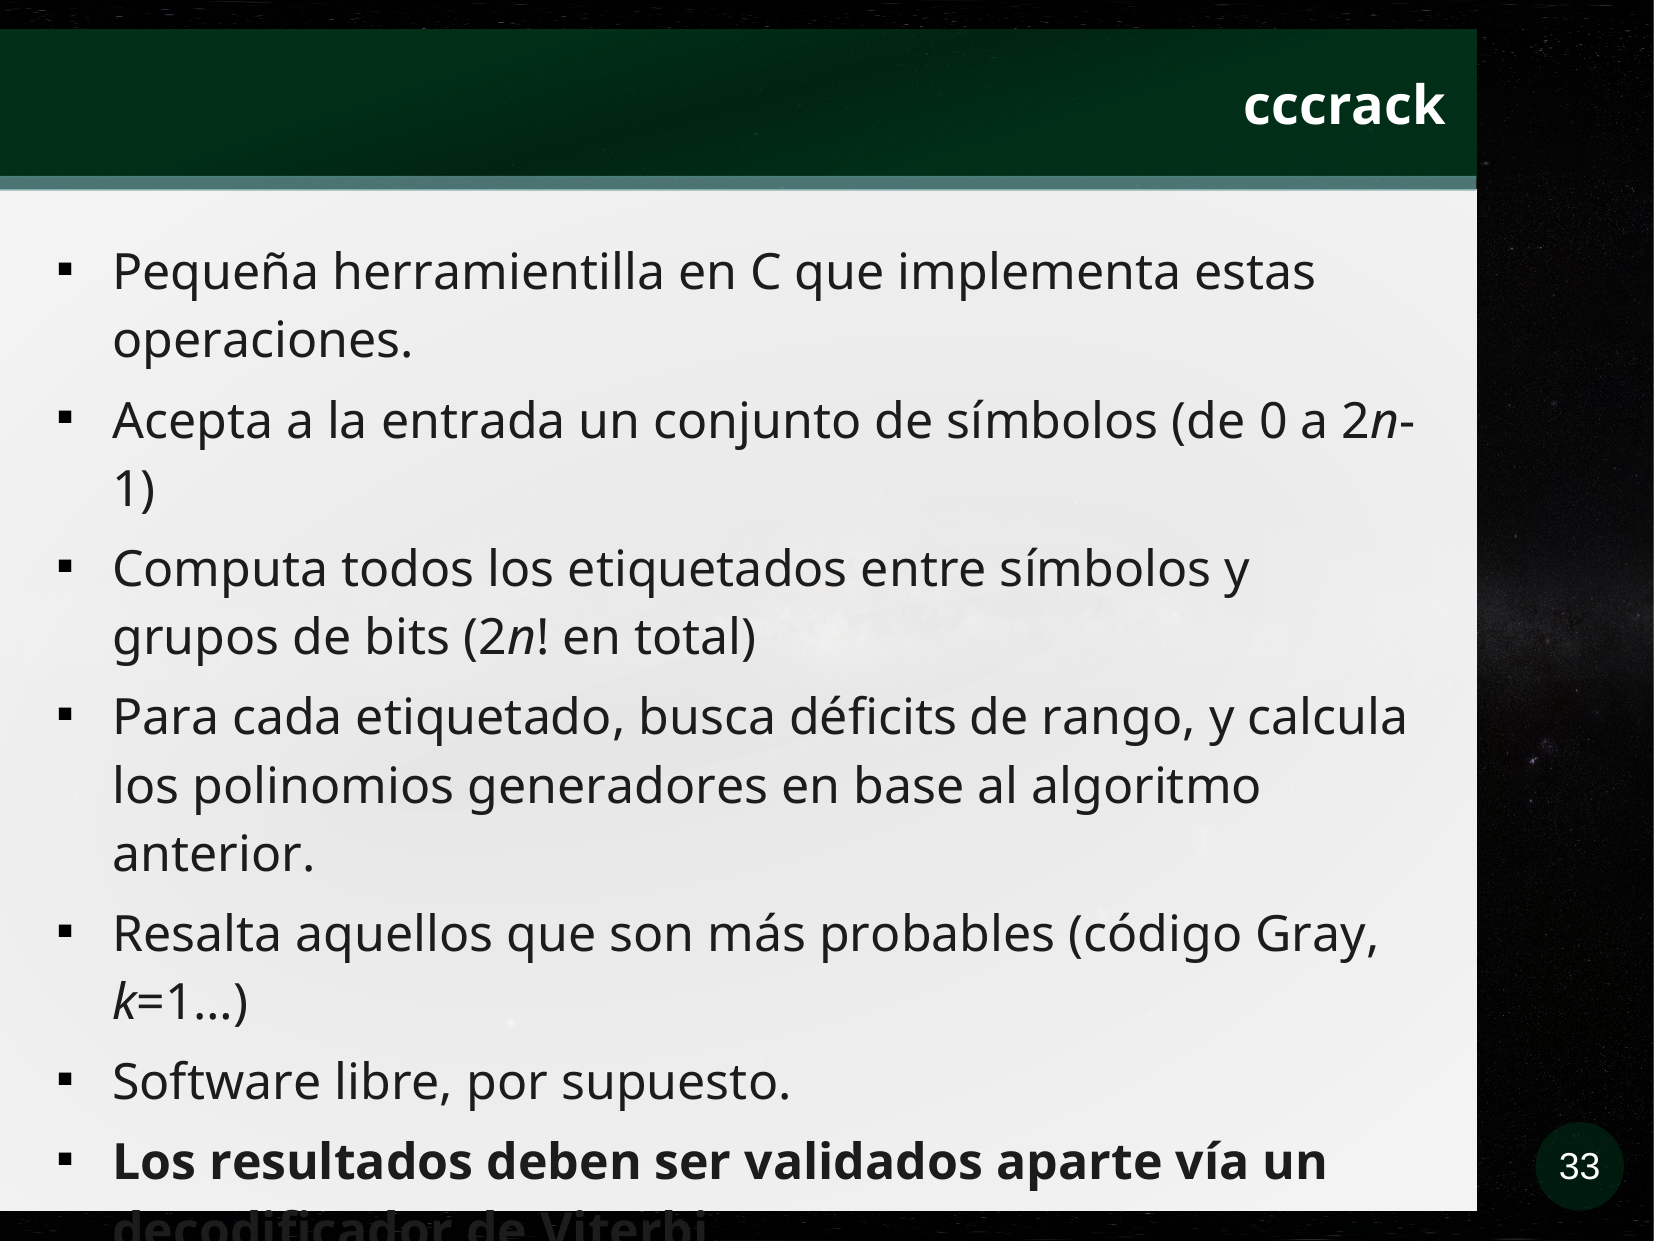

# cccrack
Pequeña herramientilla en C que implementa estas operaciones.
Acepta a la entrada un conjunto de símbolos (de 0 a 2n-1)
Computa todos los etiquetados entre símbolos y grupos de bits (2n! en total)
Para cada etiquetado, busca déficits de rango, y calcula los polinomios generadores en base al algoritmo anterior.
Resalta aquellos que son más probables (código Gray, k=1…)
Software libre, por supuesto.
Los resultados deben ser validados aparte vía un decodificador de Viterbi.
Validado contra una señal LRPT demodulada del satélite Meteor-M 2